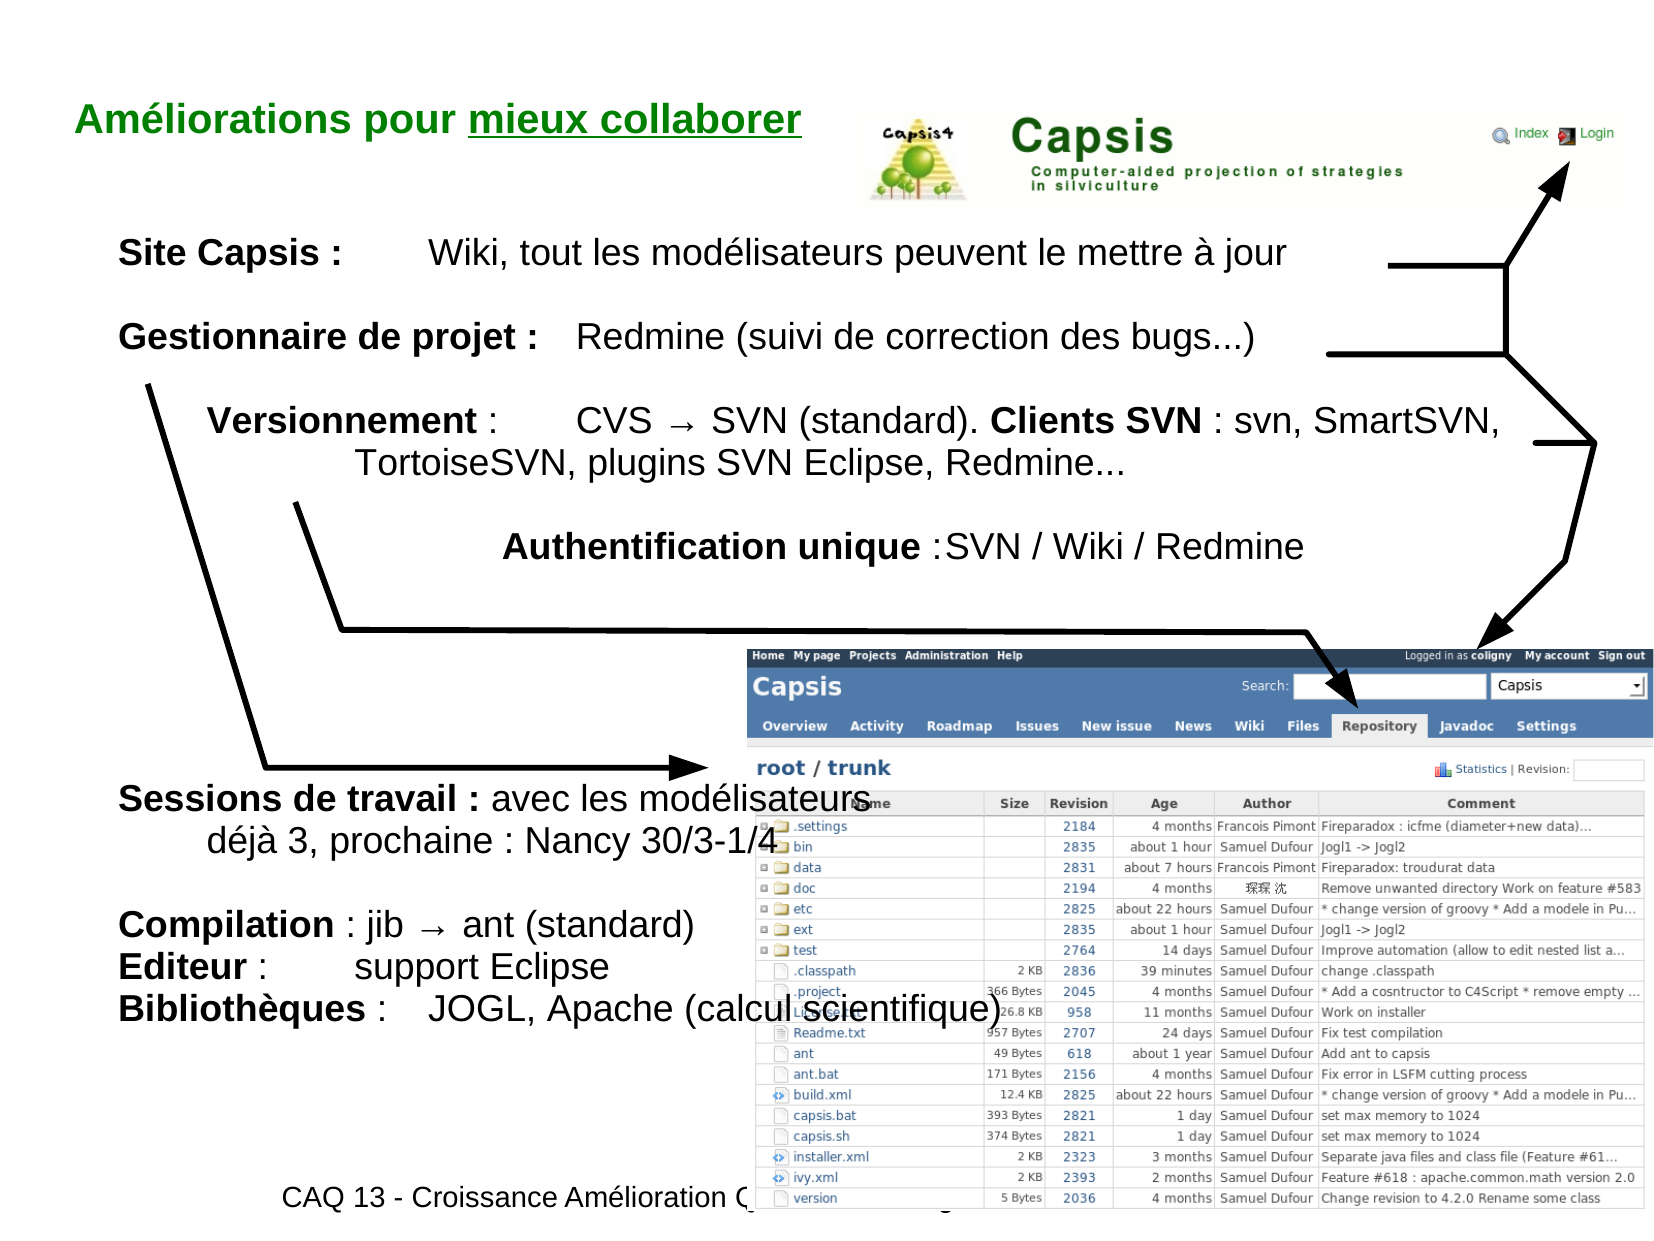

Améliorations pour mieux collaborer
Site Capsis : 	Wiki, tout les modélisateurs peuvent le mettre à jour
Gestionnaire de projet : 	Redmine (suivi de correction des bugs...)
	Versionnement : 	CVS → SVN (standard). Clients SVN : svn, SmartSVN, TortoiseSVN, plugins SVN Eclipse, Redmine...
					Authentification unique :	SVN / Wiki / Redmine
Sessions de travail : avec les modélisateurs
	déjà 3, prochaine : Nancy 30/3-1/4
Compilation : jib → ant (standard)
Editeur : 	support Eclipse
Bibliothèques : 	JOGL, Apache (calcul scientifique)